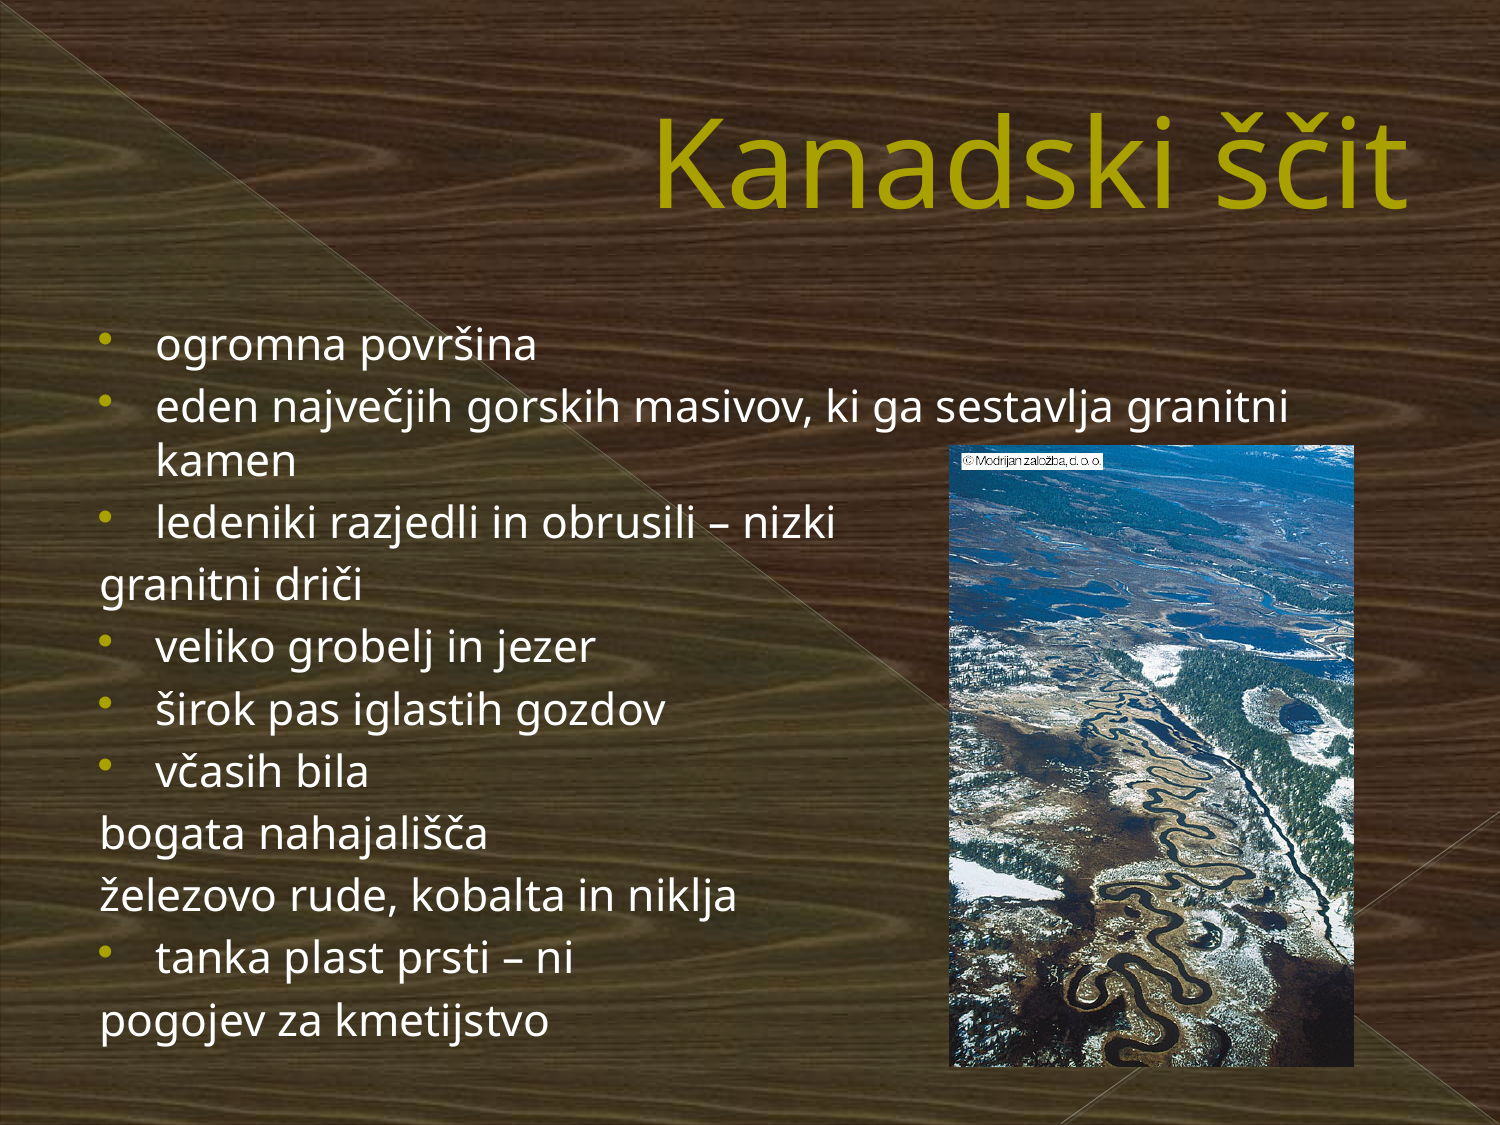

# Kanadski ščit
ogromna površina
eden največjih gorskih masivov, ki ga sestavlja granitni kamen
ledeniki razjedli in obrusili – nizki
granitni driči
veliko grobelj in jezer
širok pas iglastih gozdov
včasih bila
bogata nahajališča
železovo rude, kobalta in niklja
tanka plast prsti – ni
pogojev za kmetijstvo